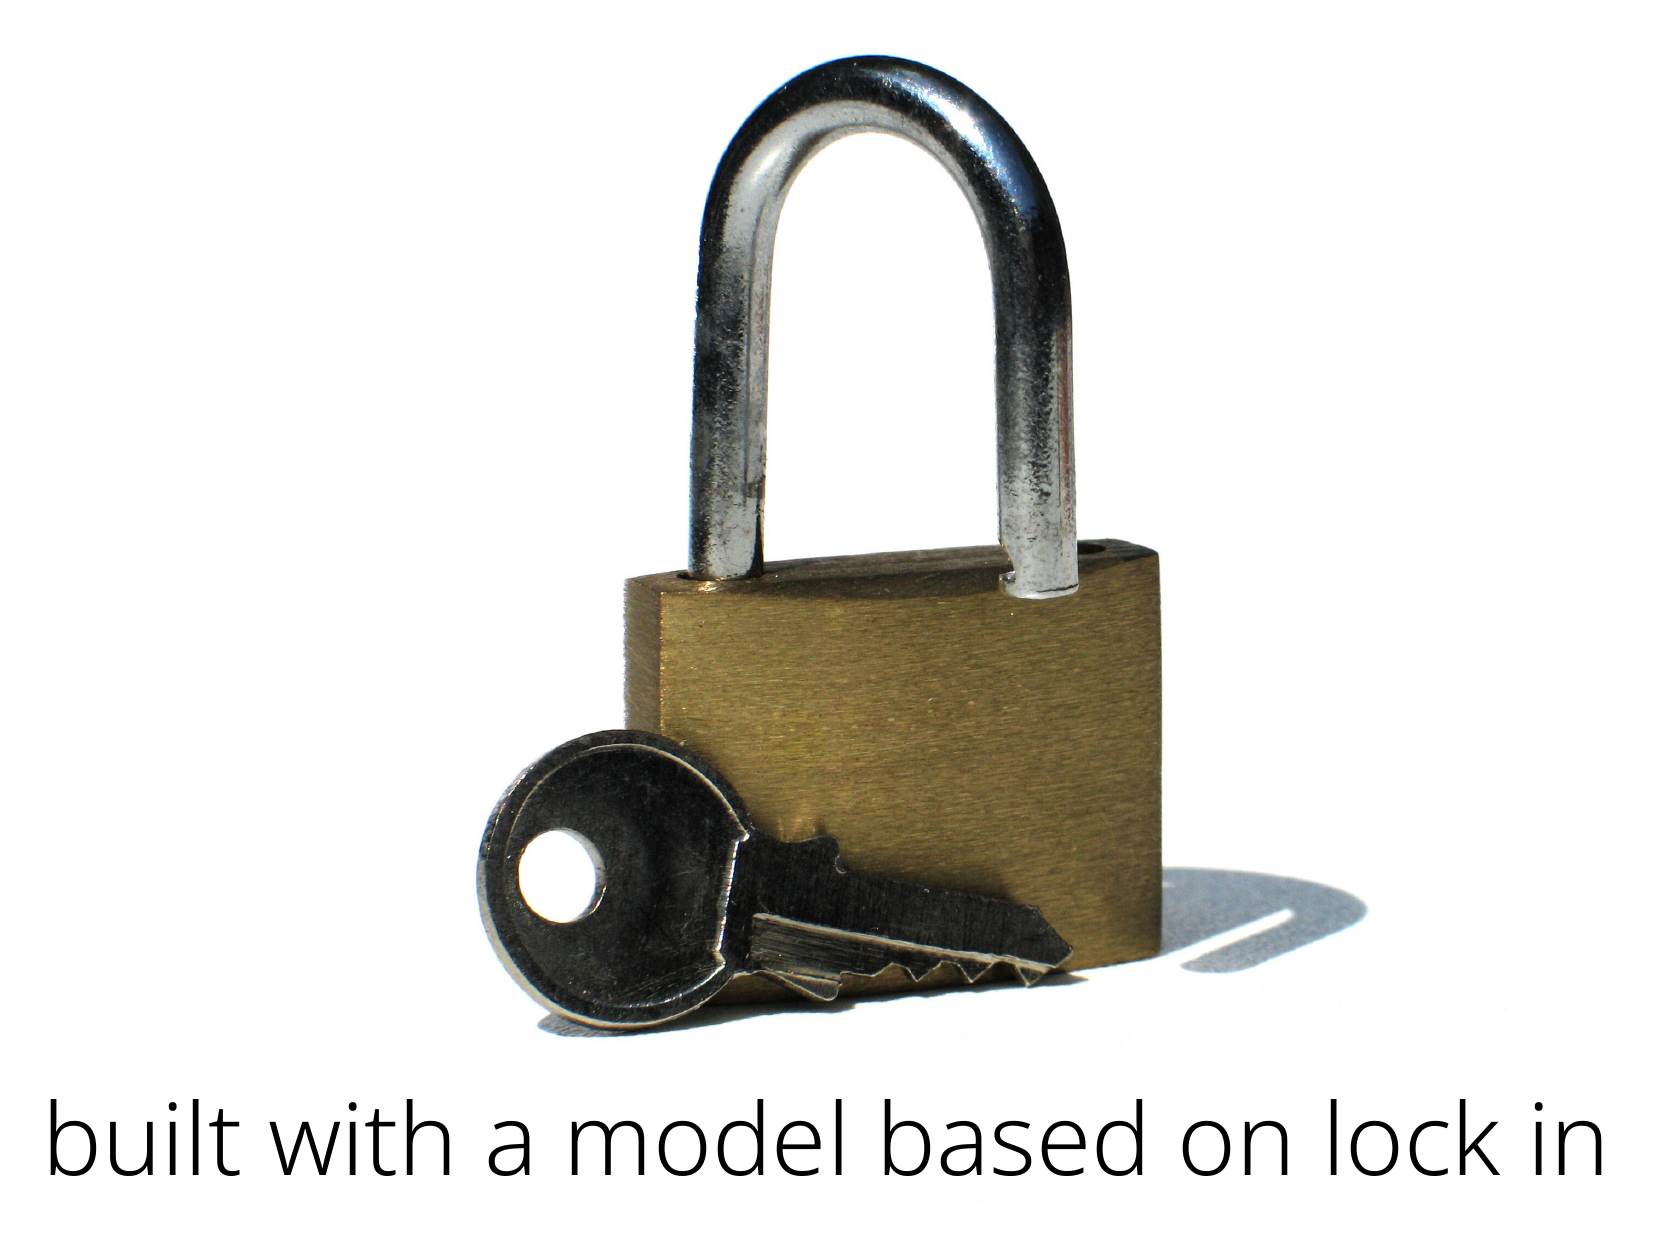

built with a model based on lock in →